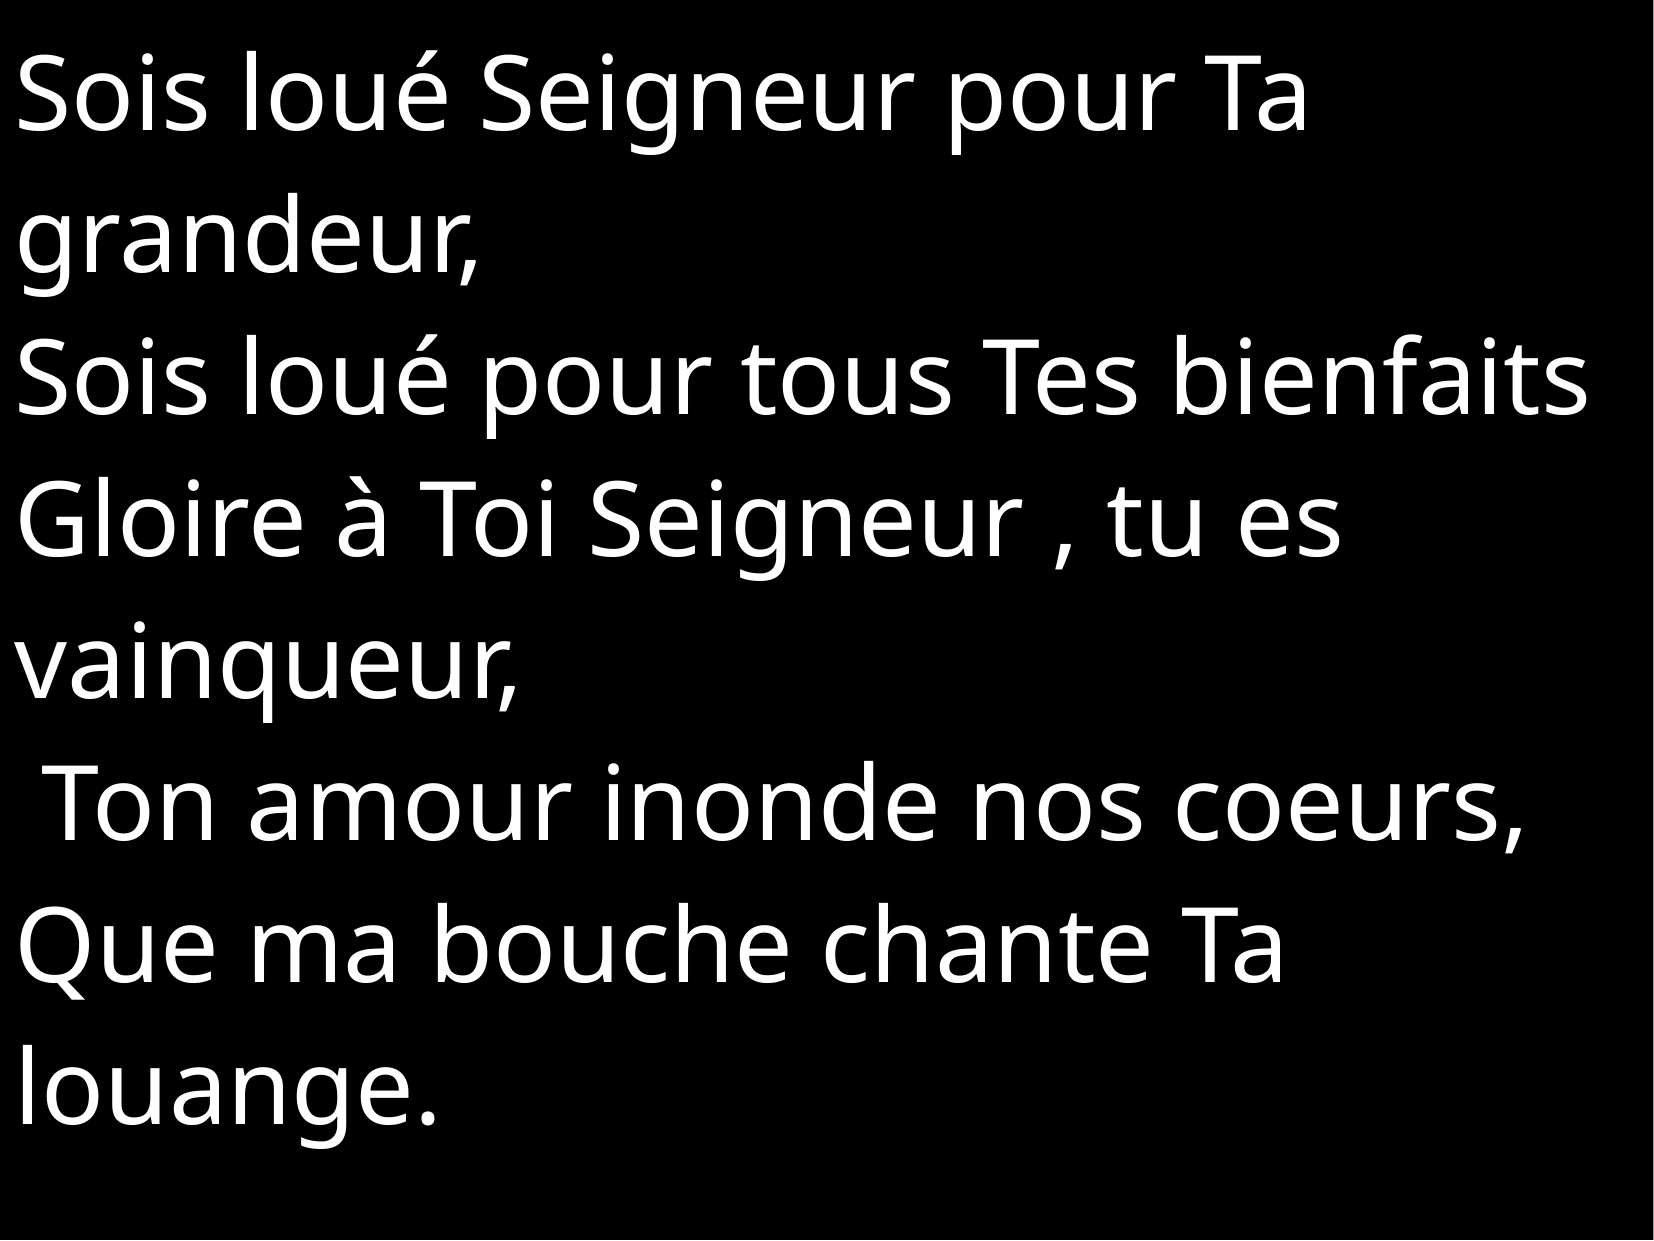

Sois loué Seigneur pour Ta grandeur,
Sois loué pour tous Tes bienfaits
Gloire à Toi Seigneur , tu es vainqueur,
 Ton amour inonde nos coeurs,
Que ma bouche chante Ta louange.
.